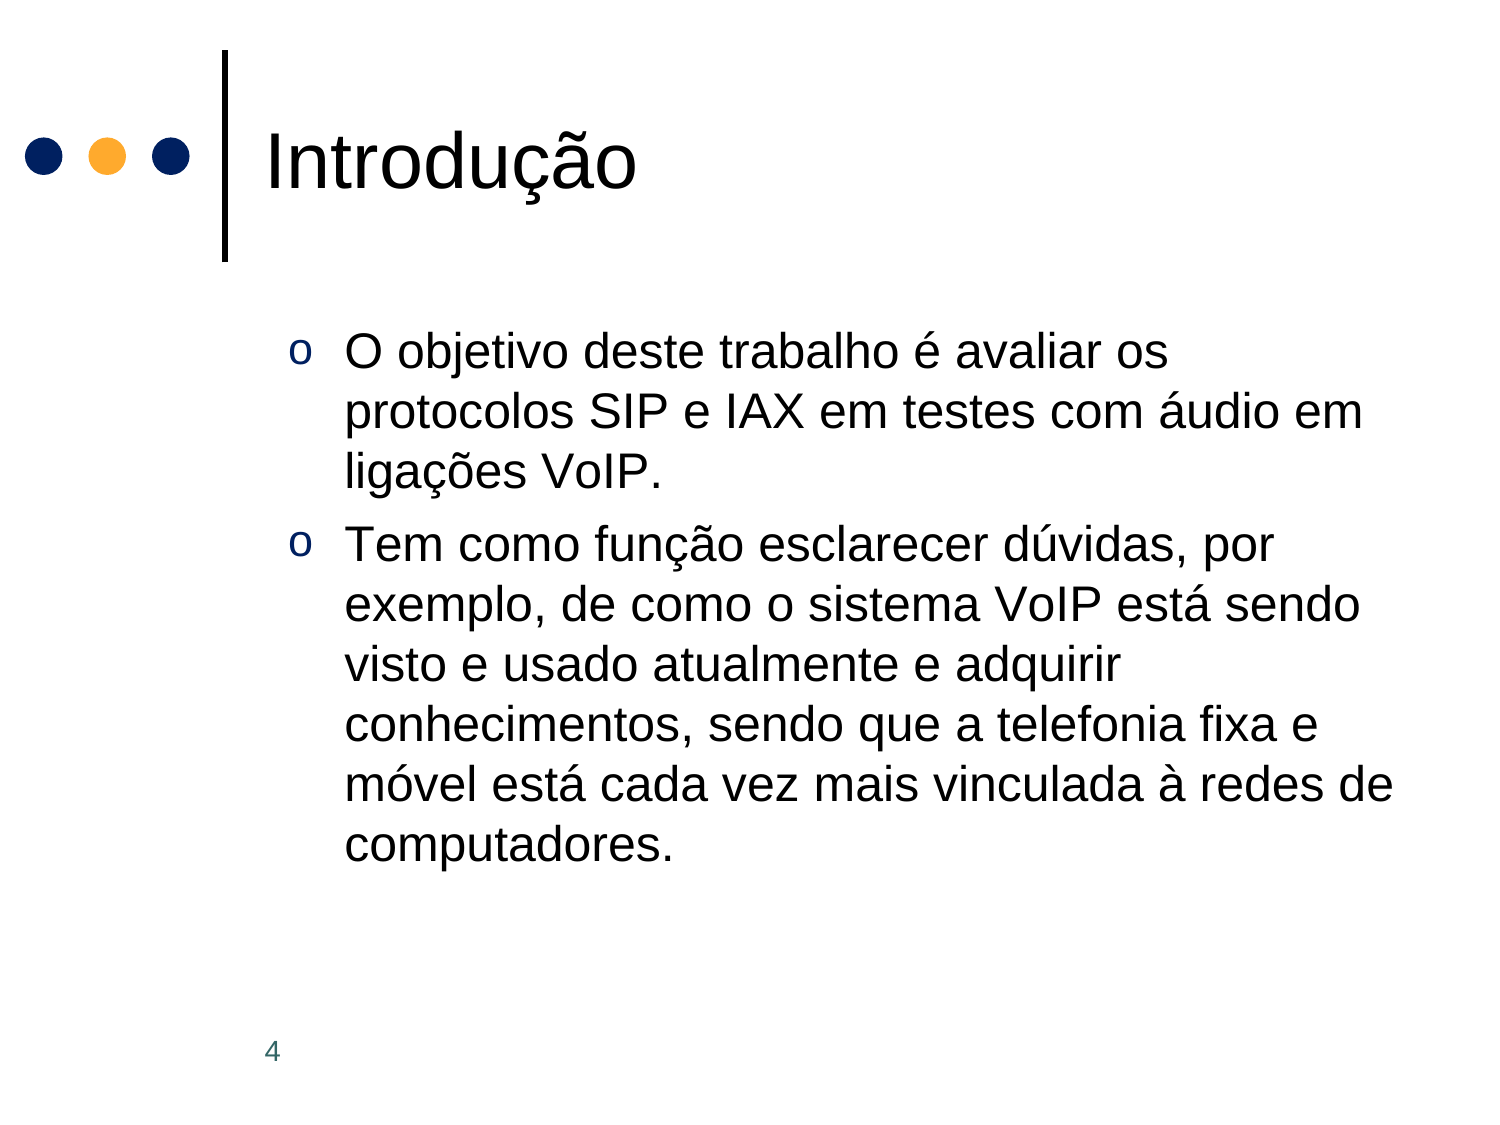

# Introdução
O objetivo deste trabalho é avaliar os protocolos SIP e IAX em testes com áudio em ligações VoIP.
Tem como função esclarecer dúvidas, por exemplo, de como o sistema VoIP está sendo visto e usado atualmente e adquirir conhecimentos, sendo que a telefonia fixa e móvel está cada vez mais vinculada à redes de computadores.